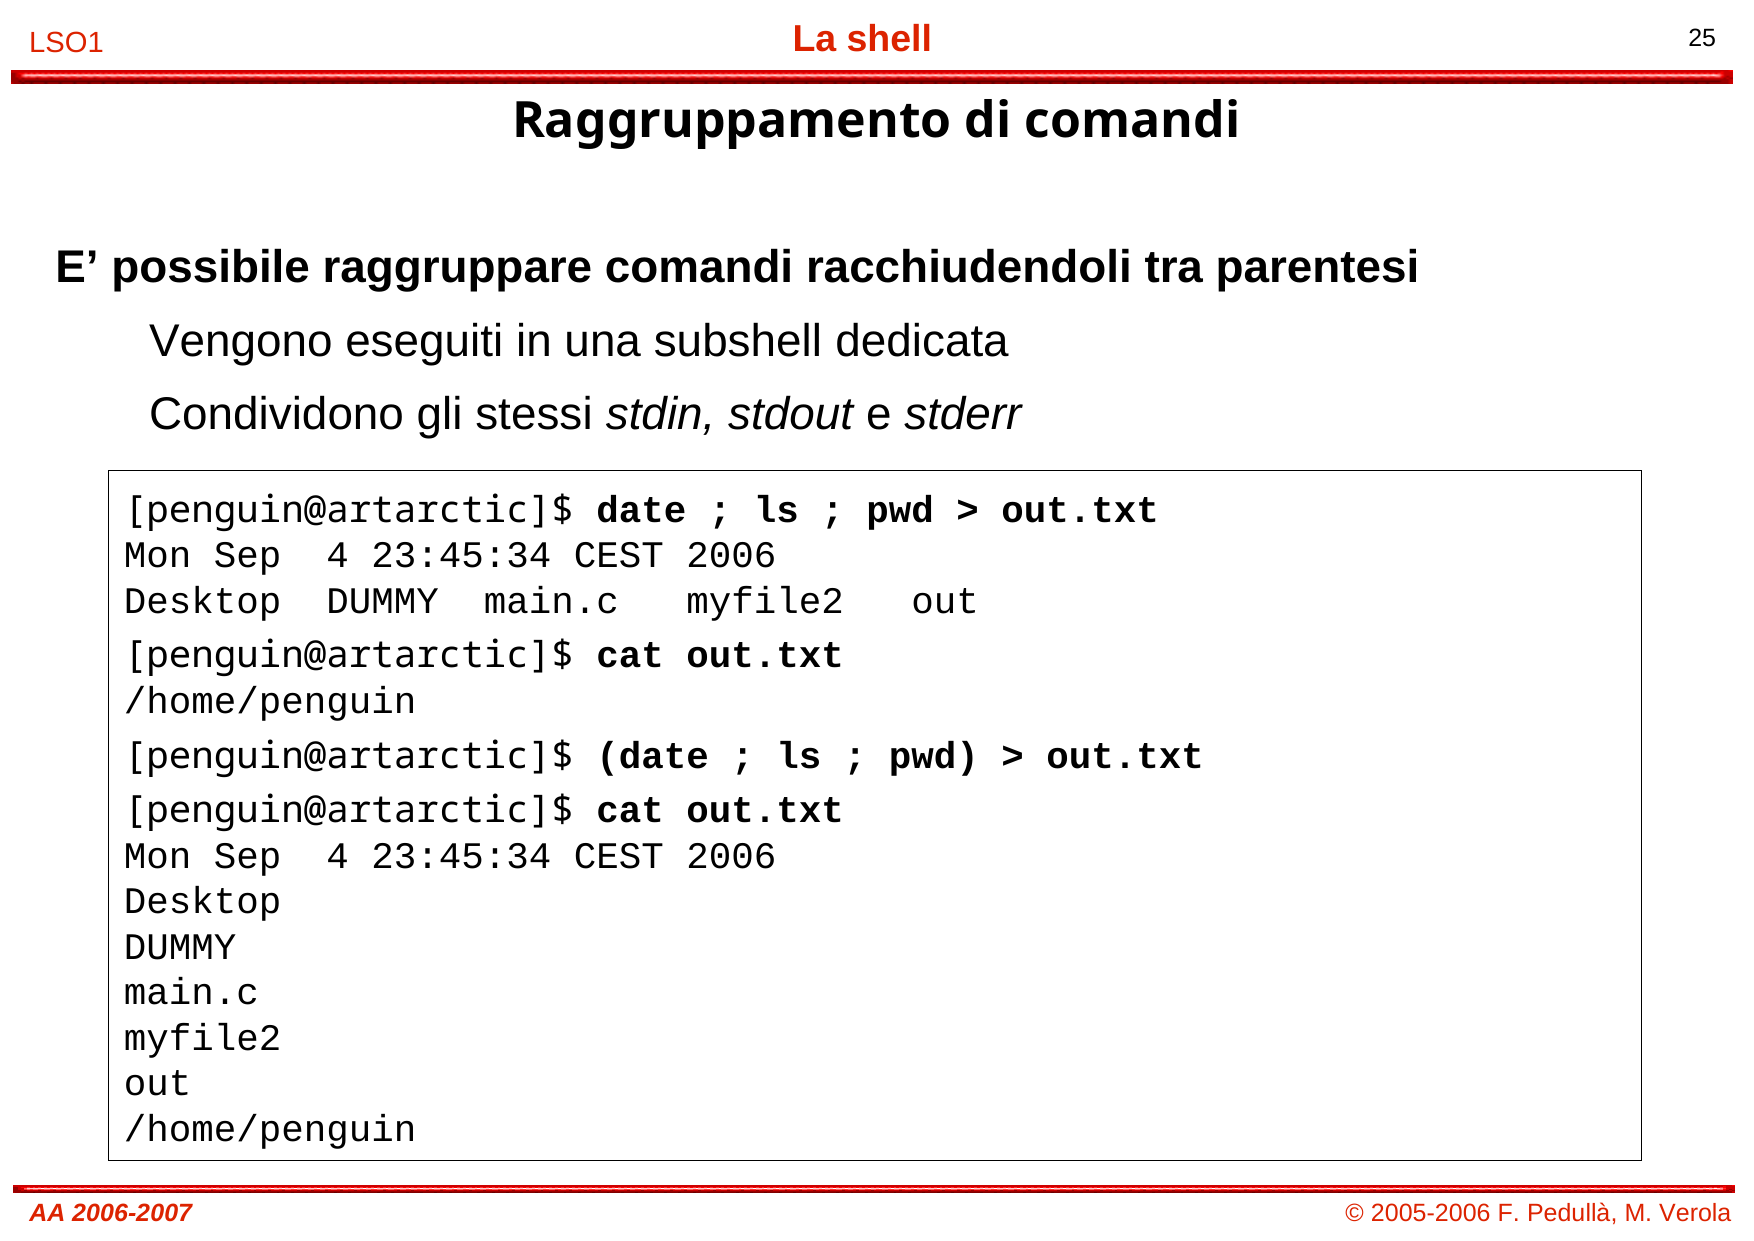

# Raggruppamento di comandi
E’ possibile raggruppare comandi racchiudendoli tra parentesi
Vengono eseguiti in una subshell dedicata
Condividono gli stessi stdin, stdout e stderr
[penguin@artarctic]$ date ; ls ; pwd > out.txt
Mon Sep 4 23:45:34 CEST 2006
Desktop DUMMY main.c myfile2 out
[penguin@artarctic]$ cat out.txt
/home/penguin
[penguin@artarctic]$ (date ; ls ; pwd) > out.txt
[penguin@artarctic]$ cat out.txt
Mon Sep 4 23:45:34 CEST 2006
Desktop
DUMMY
main.c
myfile2
out
/home/penguin